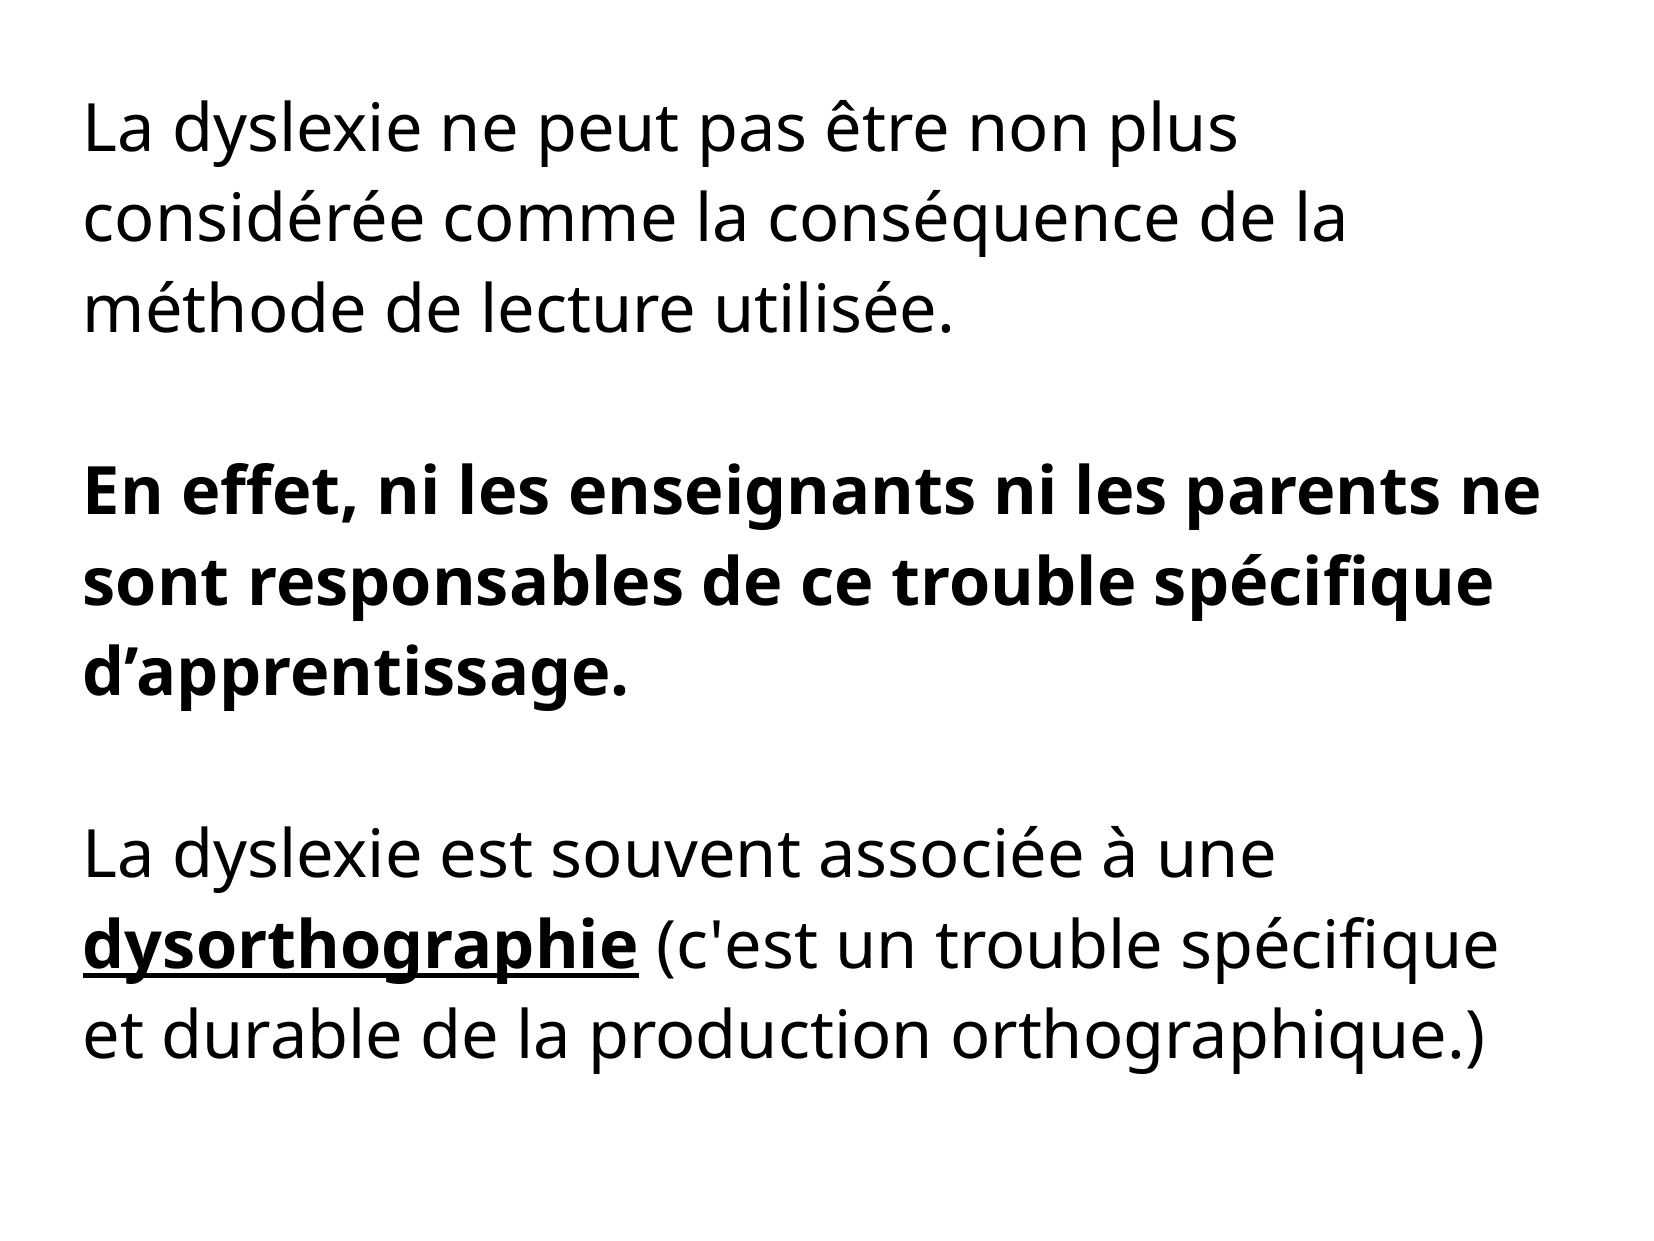

# La dyslexie ne peut pas être non plus considérée comme la conséquence de la méthode de lecture utilisée.
En effet, ni les enseignants ni les parents ne sont responsables de ce trouble spécifique d’apprentissage.
La dyslexie est souvent associée à une dysorthographie (c'est un trouble spécifique et durable de la production orthographique.)